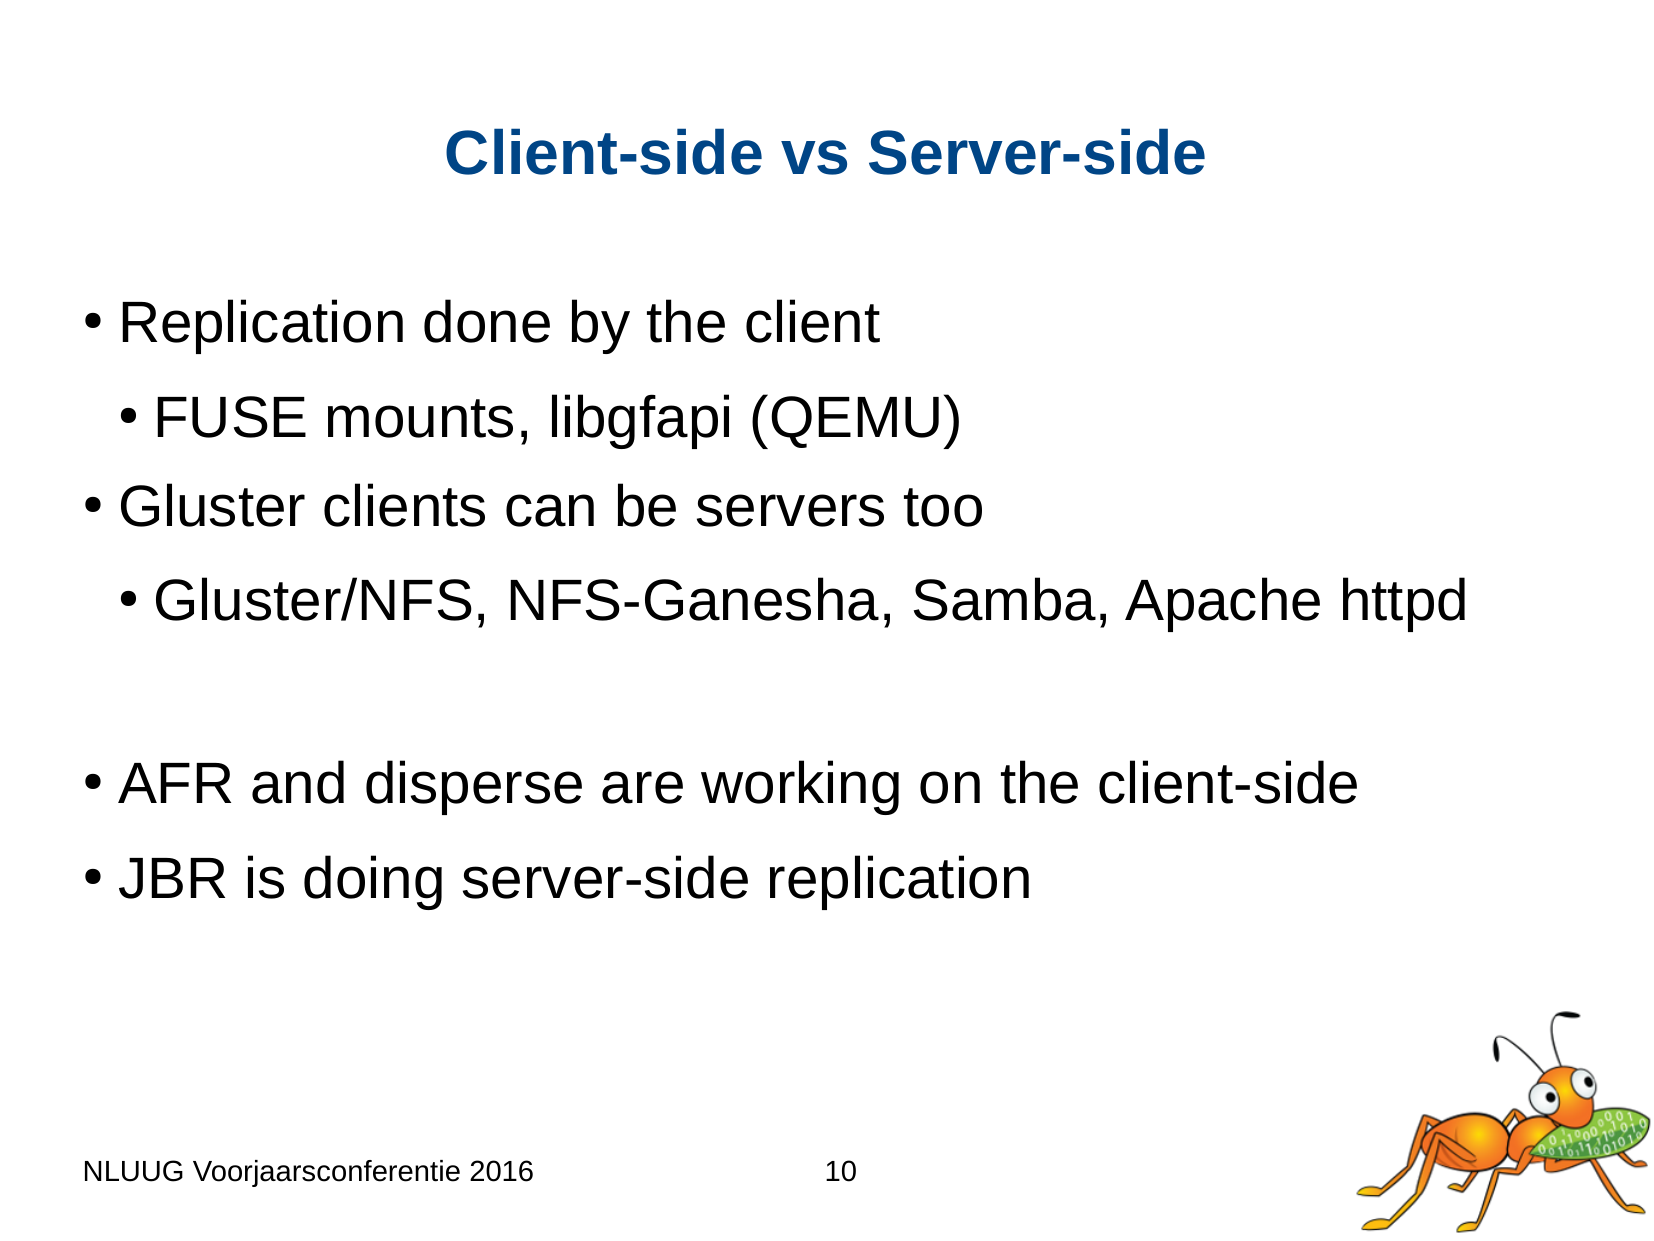

# Client-side vs Server-side
Replication done by the client
FUSE mounts, libgfapi (QEMU)
Gluster clients can be servers too
Gluster/NFS, NFS-Ganesha, Samba, Apache httpd
AFR and disperse are working on the client-side
JBR is doing server-side replication
FOSDEM, 31 January 2015
10